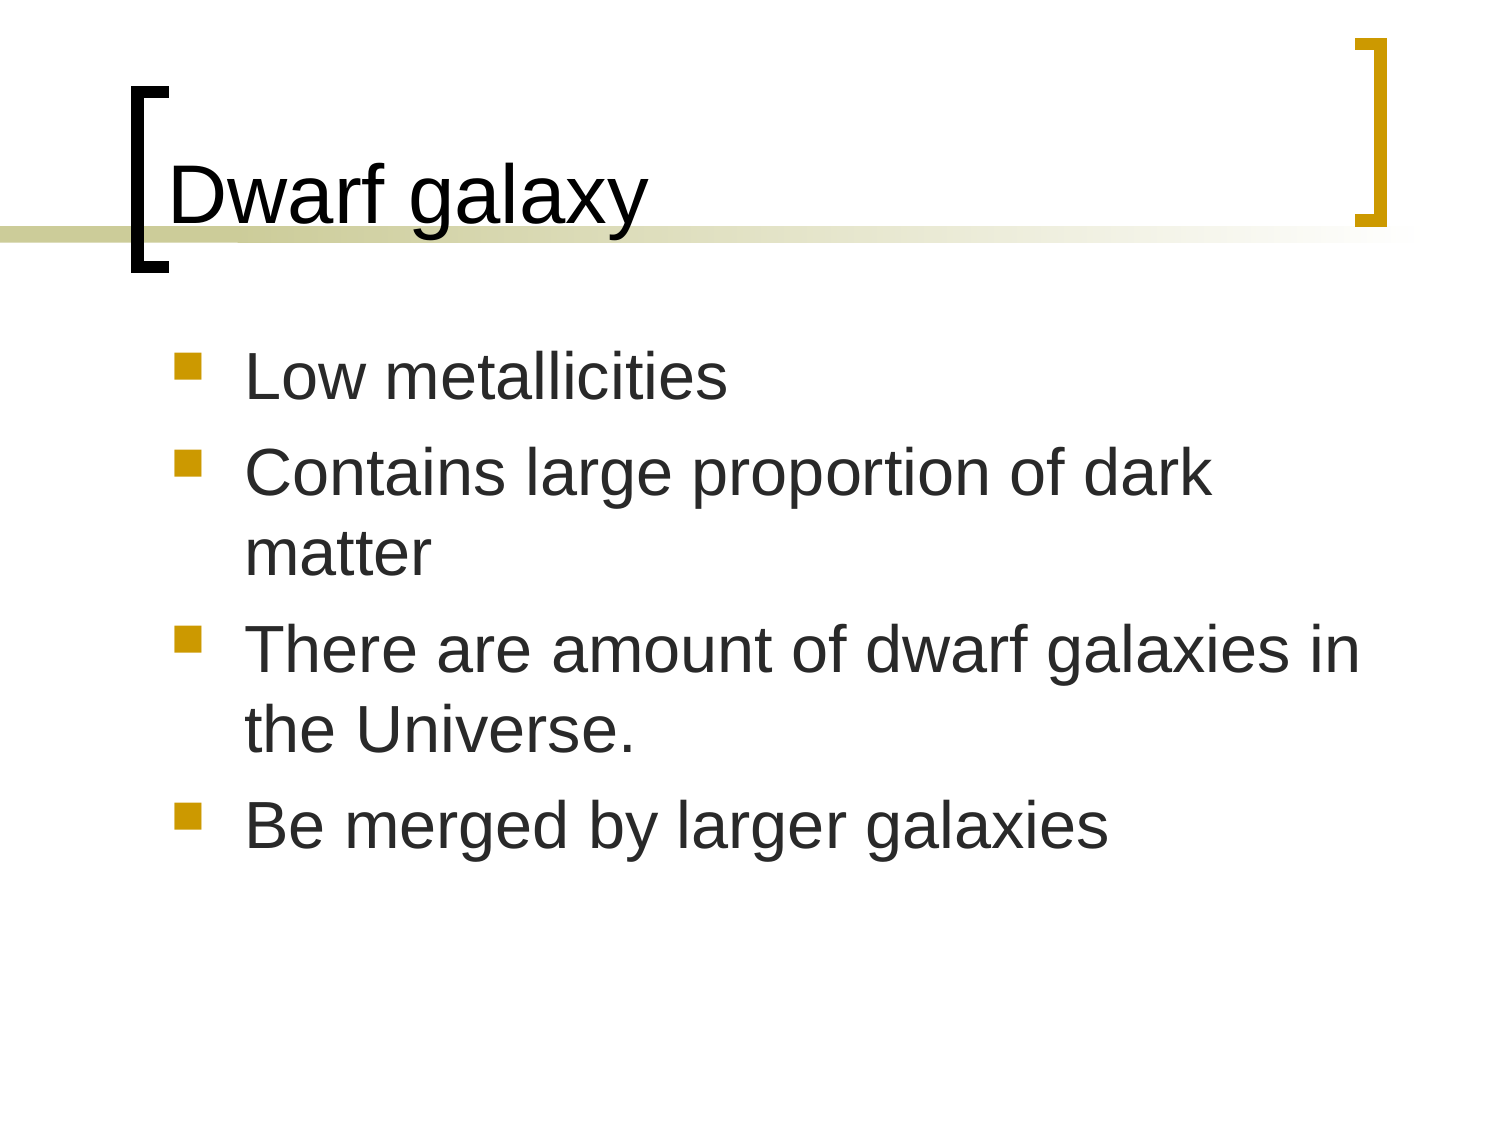

# Dwarf galaxy
Low metallicities
Contains large proportion of dark matter
There are amount of dwarf galaxies in the Universe.
Be merged by larger galaxies